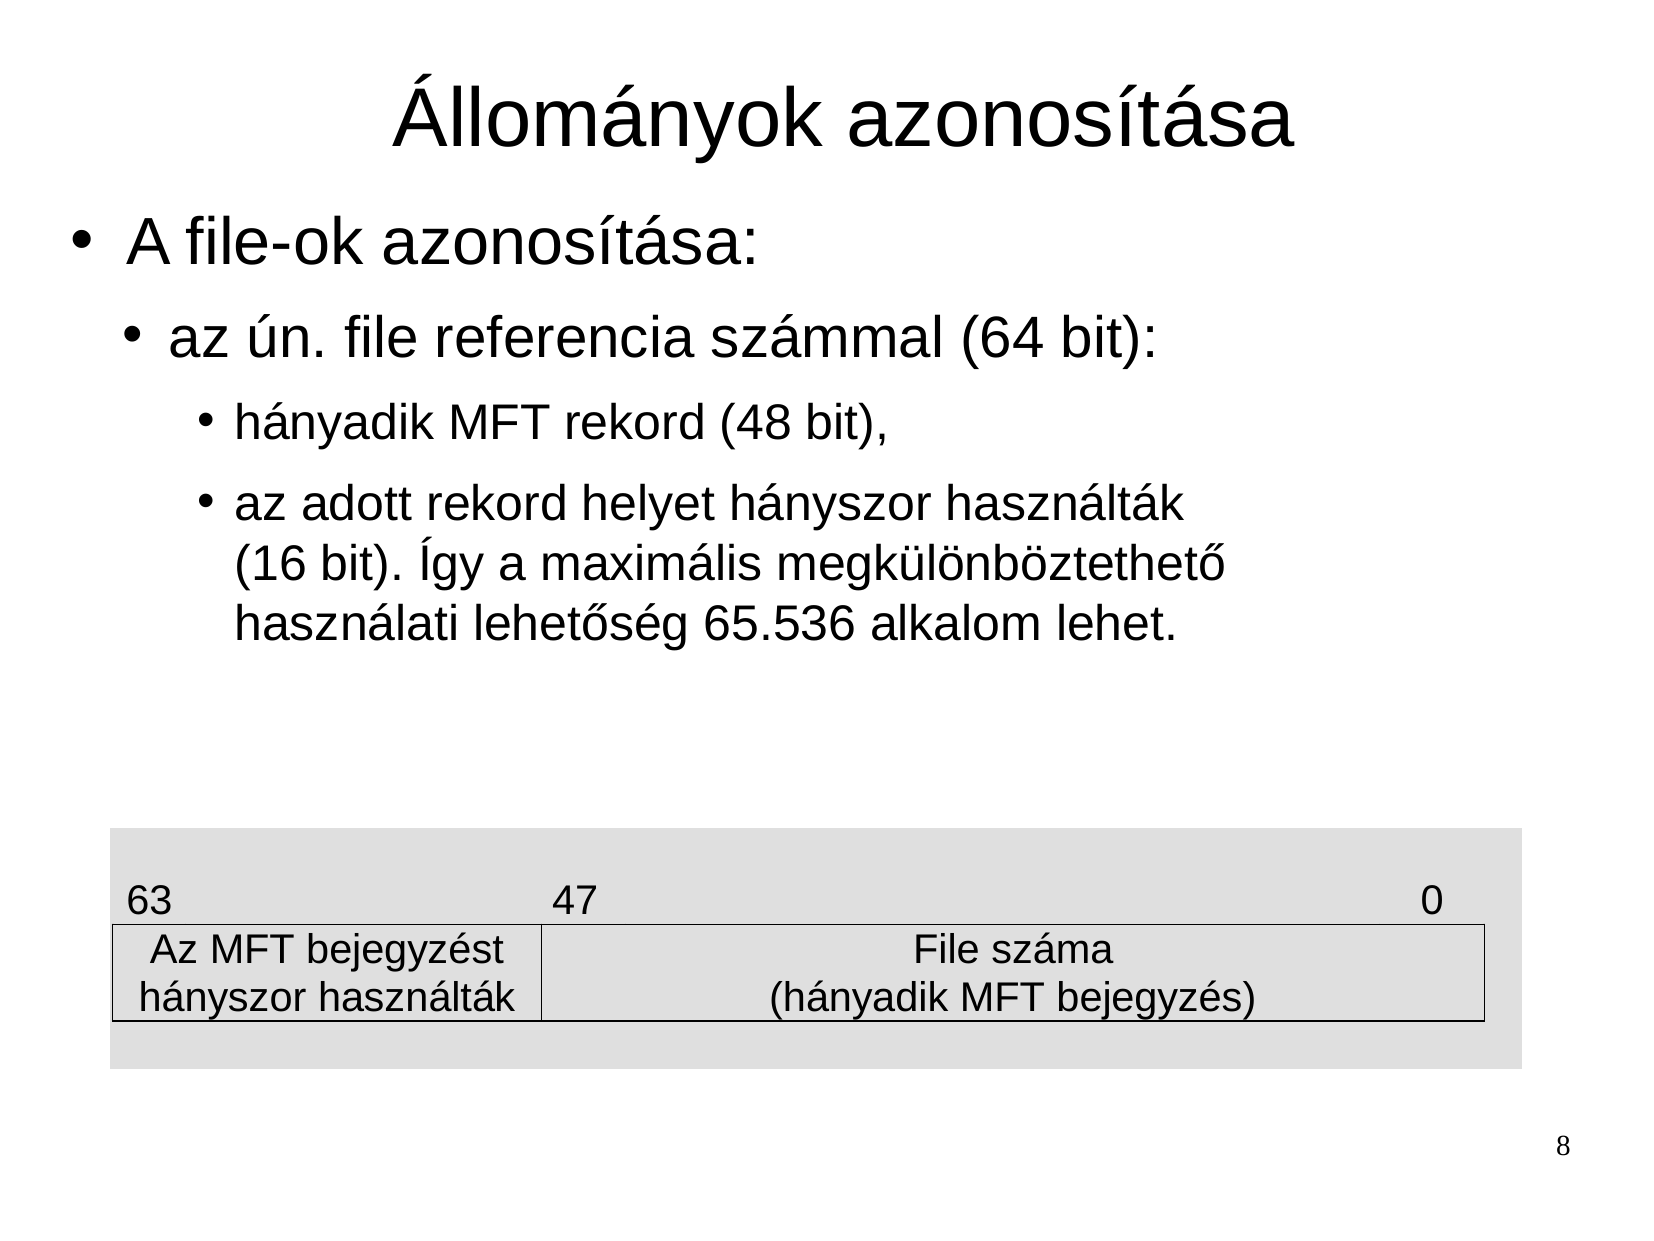

# Állományok azonosítása
A file-ok azonosítása:
az ún. file referencia számmal (64 bit):
hányadik MFT rekord (48 bit),
az adott rekord helyet hányszor használták
(16 bit). Így a maximális megkülönböztethető használati lehetőség 65.536 alkalom lehet.
8